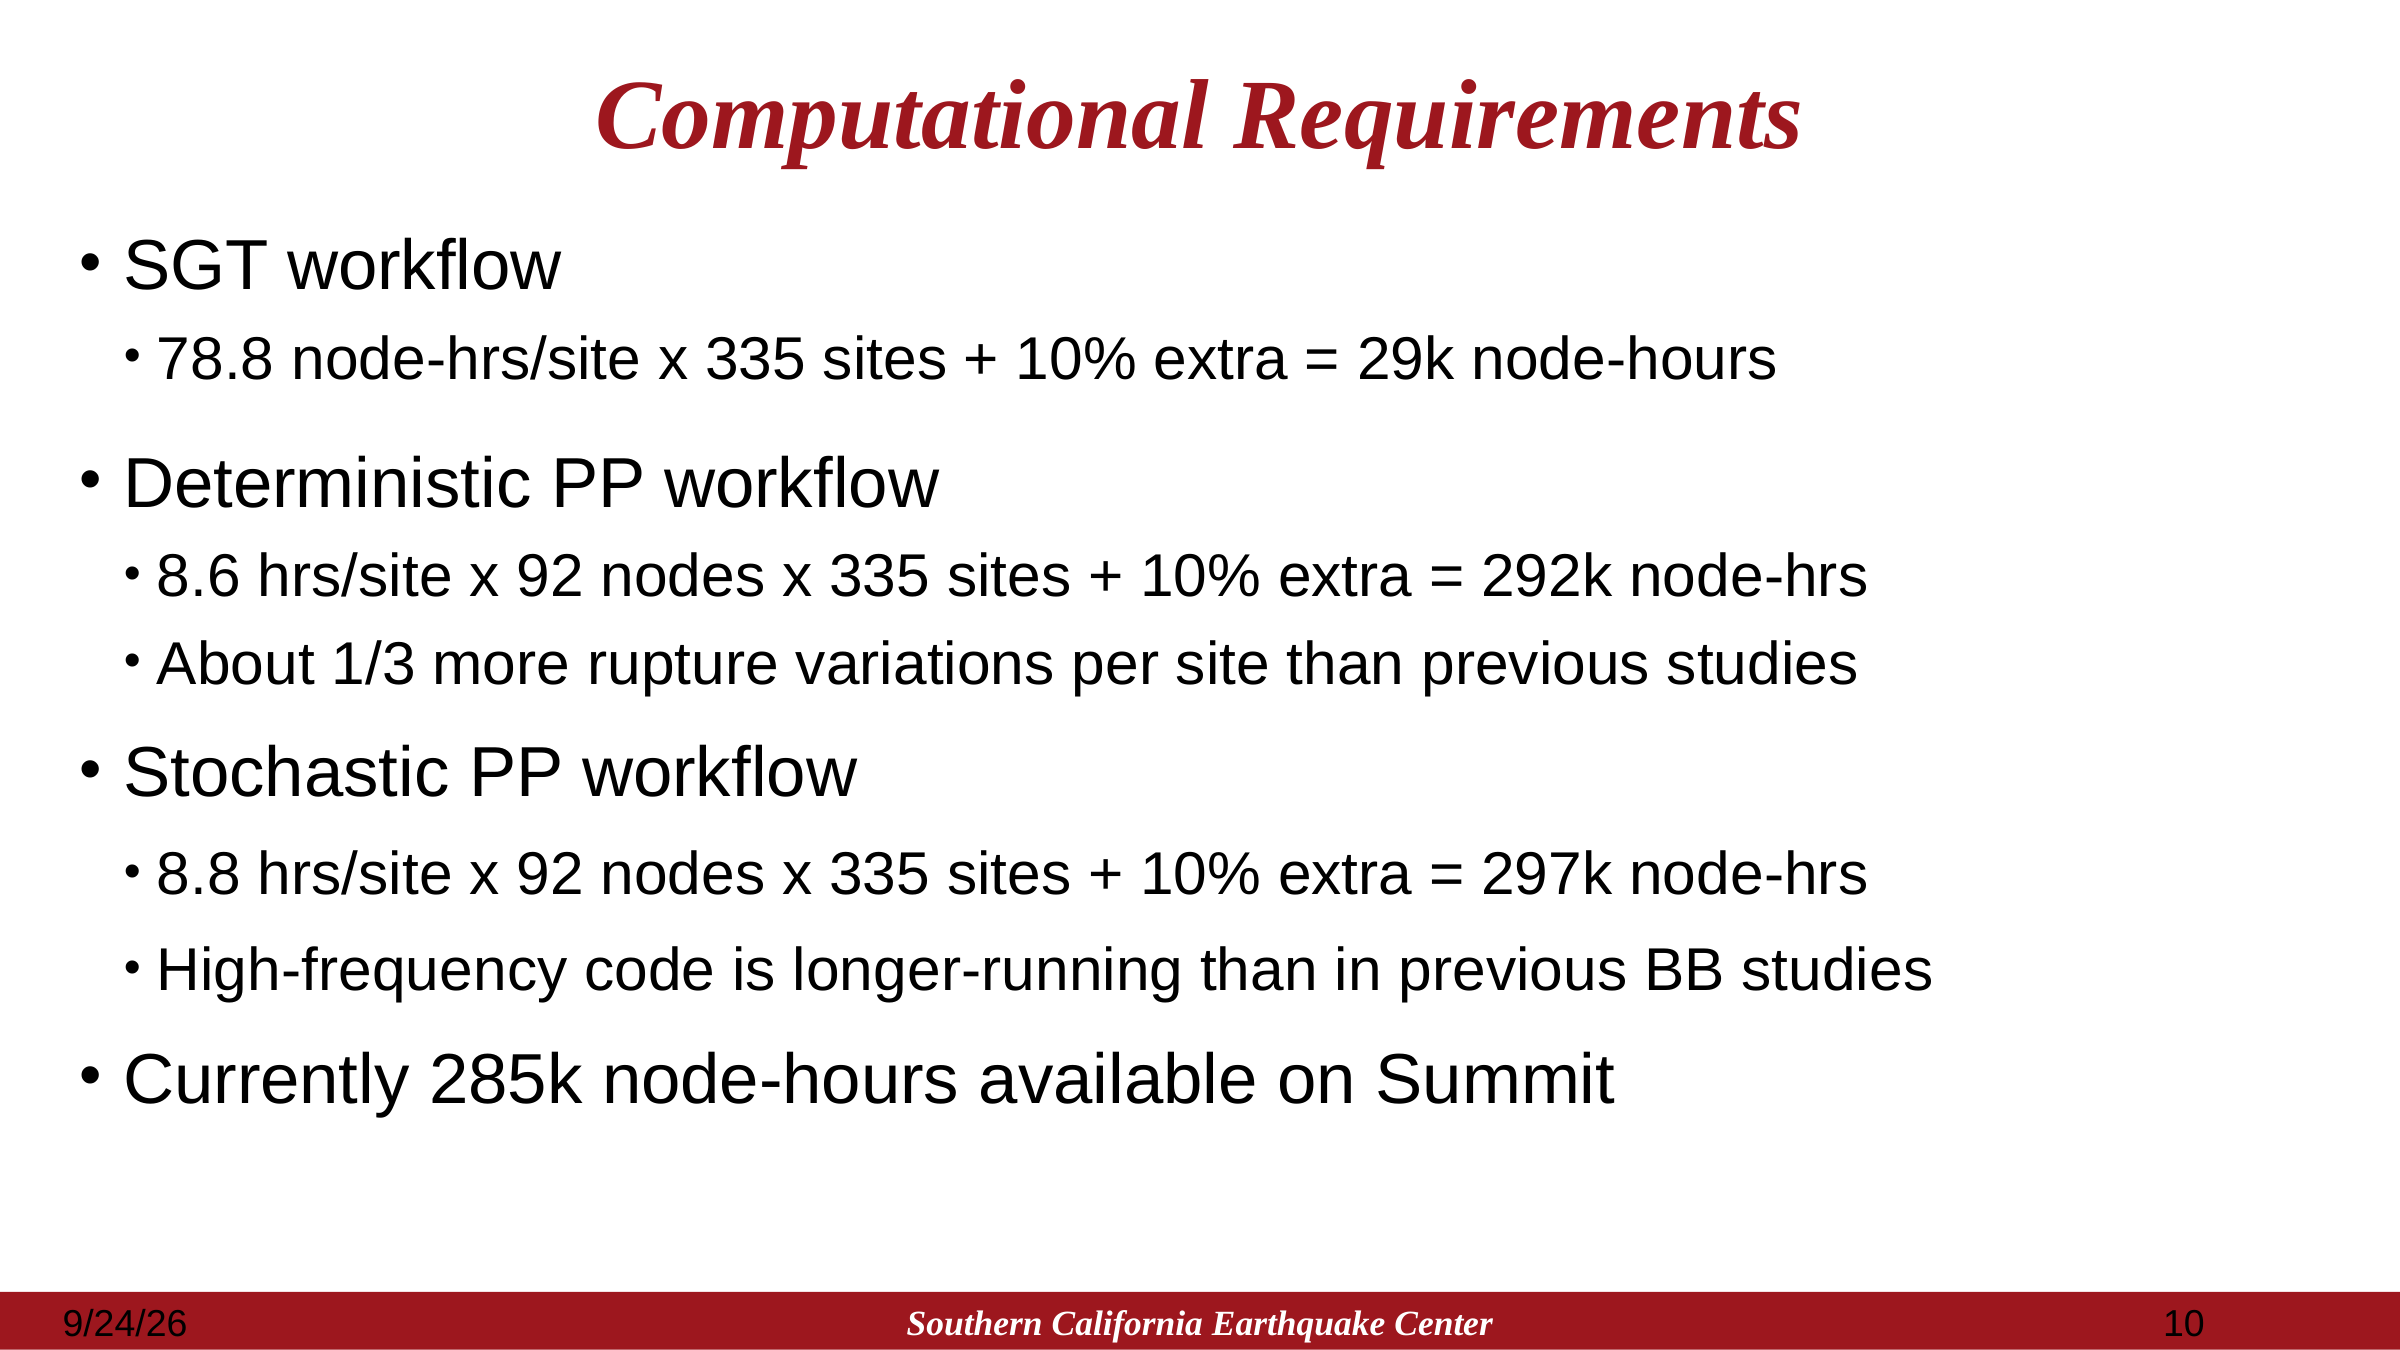

Computational Requirements
SGT workflow
78.8 node-hrs/site x 335 sites + 10% extra = 29k node-hours
Deterministic PP workflow
8.6 hrs/site x 92 nodes x 335 sites + 10% extra = 292k node-hrs
About 1/3 more rupture variations per site than previous studies
Stochastic PP workflow
8.8 hrs/site x 92 nodes x 335 sites + 10% extra = 297k node-hrs
High-frequency code is longer-running than in previous BB studies
Currently 285k node-hours available on Summit
Southern California Earthquake Center